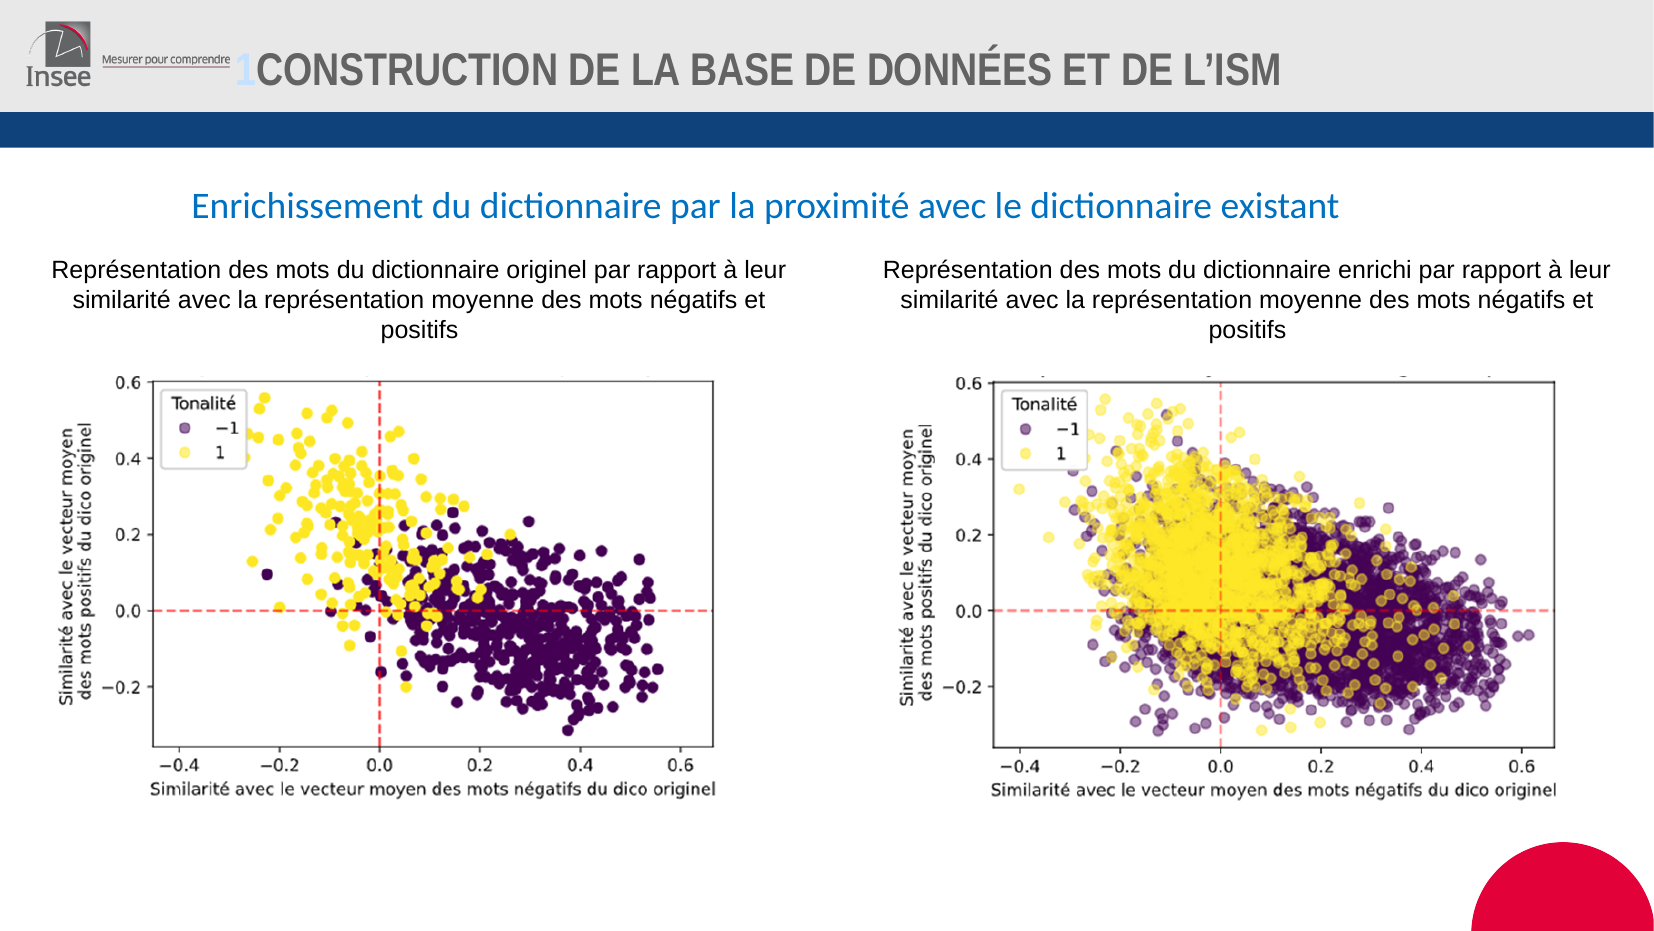

# Construction de la base de données et de l’ism
Enrichissement du dictionnaire par la proximité avec le dictionnaire existant
Représentation des mots du dictionnaire originel par rapport à leur similarité avec la représentation moyenne des mots négatifs et positifs
Représentation des mots du dictionnaire enrichi par rapport à leur similarité avec la représentation moyenne des mots négatifs et positifs